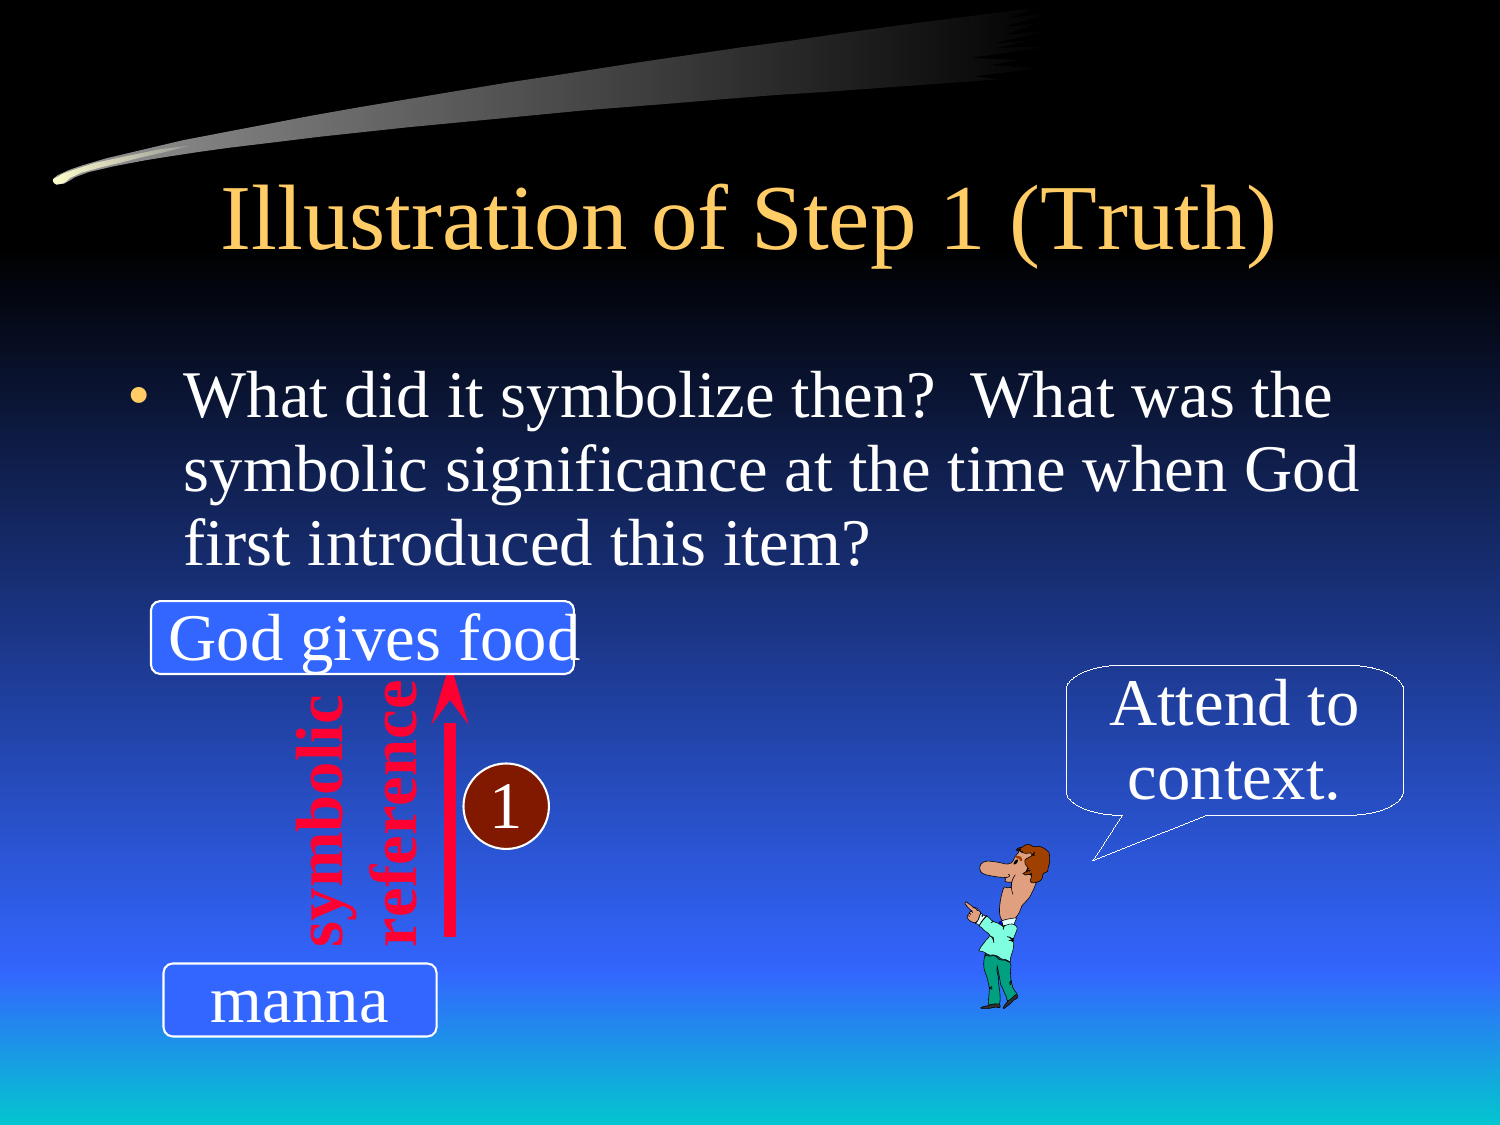

# Illustration of Step 1 (Truth)
What did it symbolize then? What was the symbolic significance at the time when God first introduced this item?
God gives food
symbolic reference
Attend to
context.
1
manna